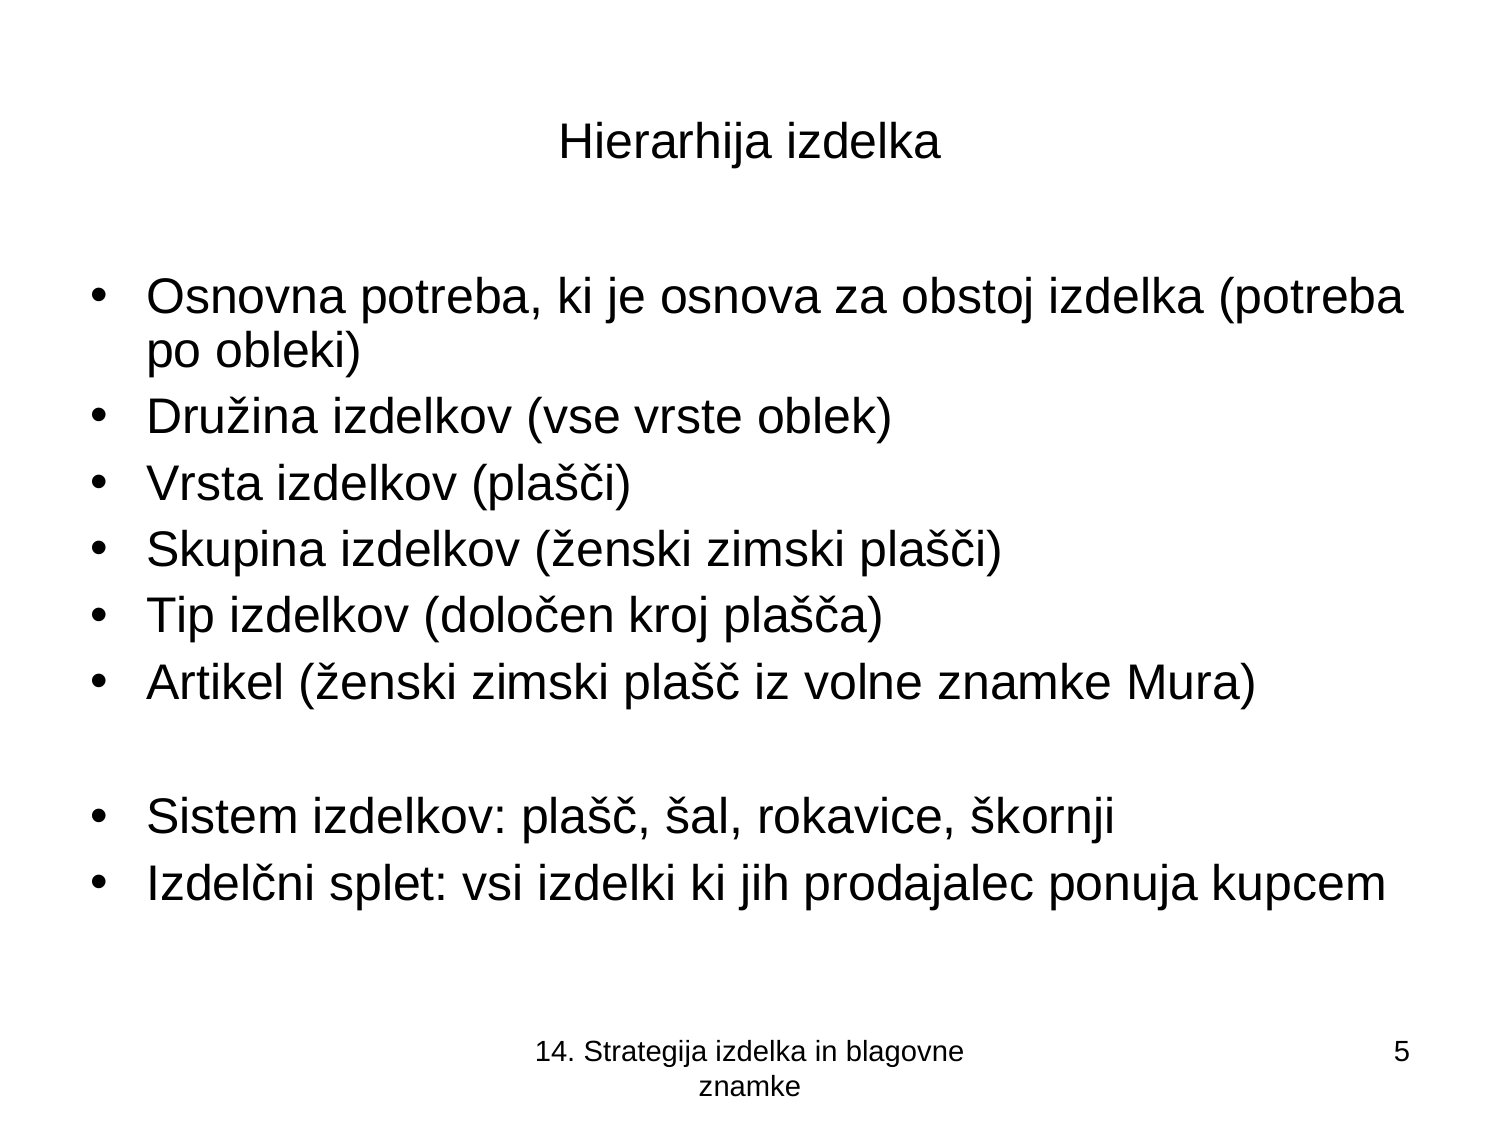

# Hierarhija izdelka
Osnovna potreba, ki je osnova za obstoj izdelka (potreba po obleki)
Družina izdelkov (vse vrste oblek)
Vrsta izdelkov (plašči)
Skupina izdelkov (ženski zimski plašči)
Tip izdelkov (določen kroj plašča)
Artikel (ženski zimski plašč iz volne znamke Mura)
Sistem izdelkov: plašč, šal, rokavice, škornji
Izdelčni splet: vsi izdelki ki jih prodajalec ponuja kupcem
14. Strategija izdelka in blagovne znamke